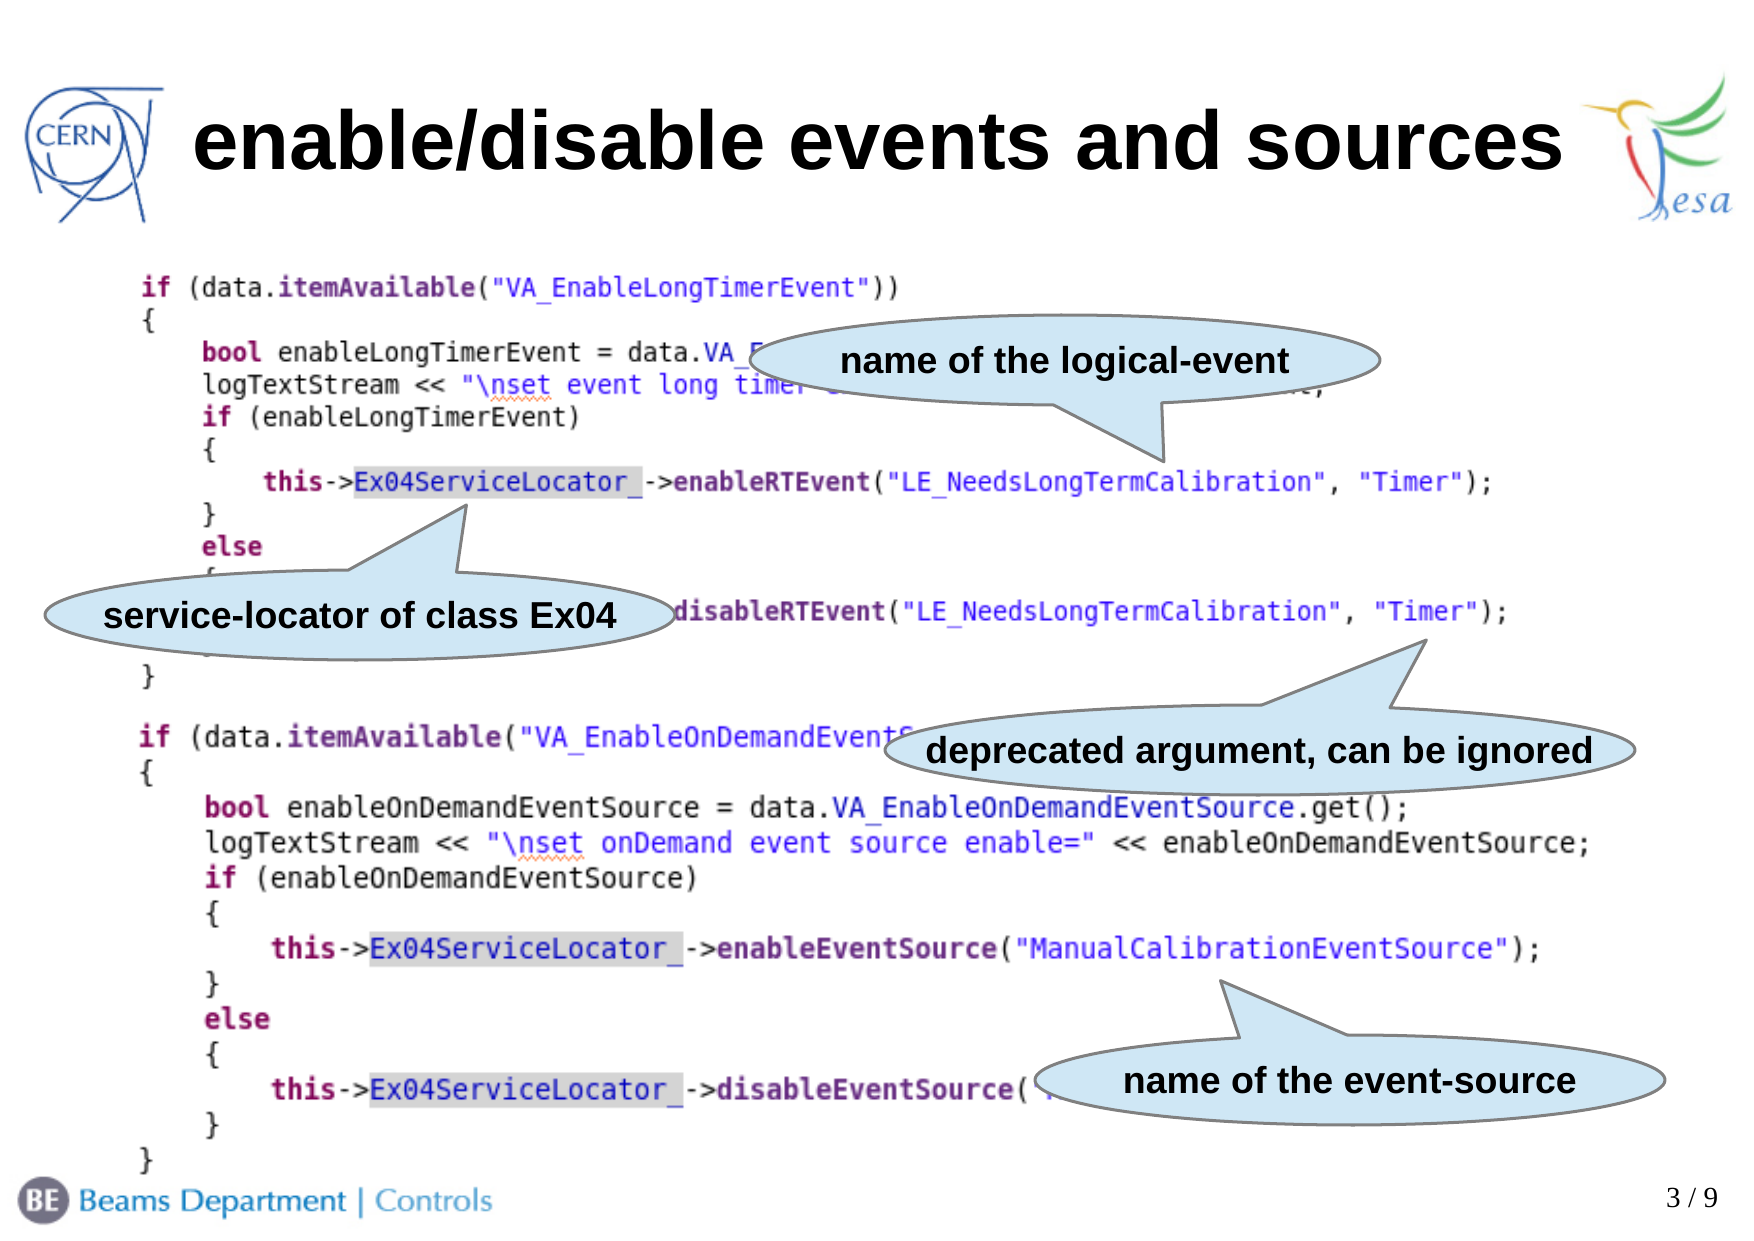

# enable/disable events and sources
name of the logical-event
service-locator of class Ex04
deprecated argument, can be ignored
name of the event-source
3